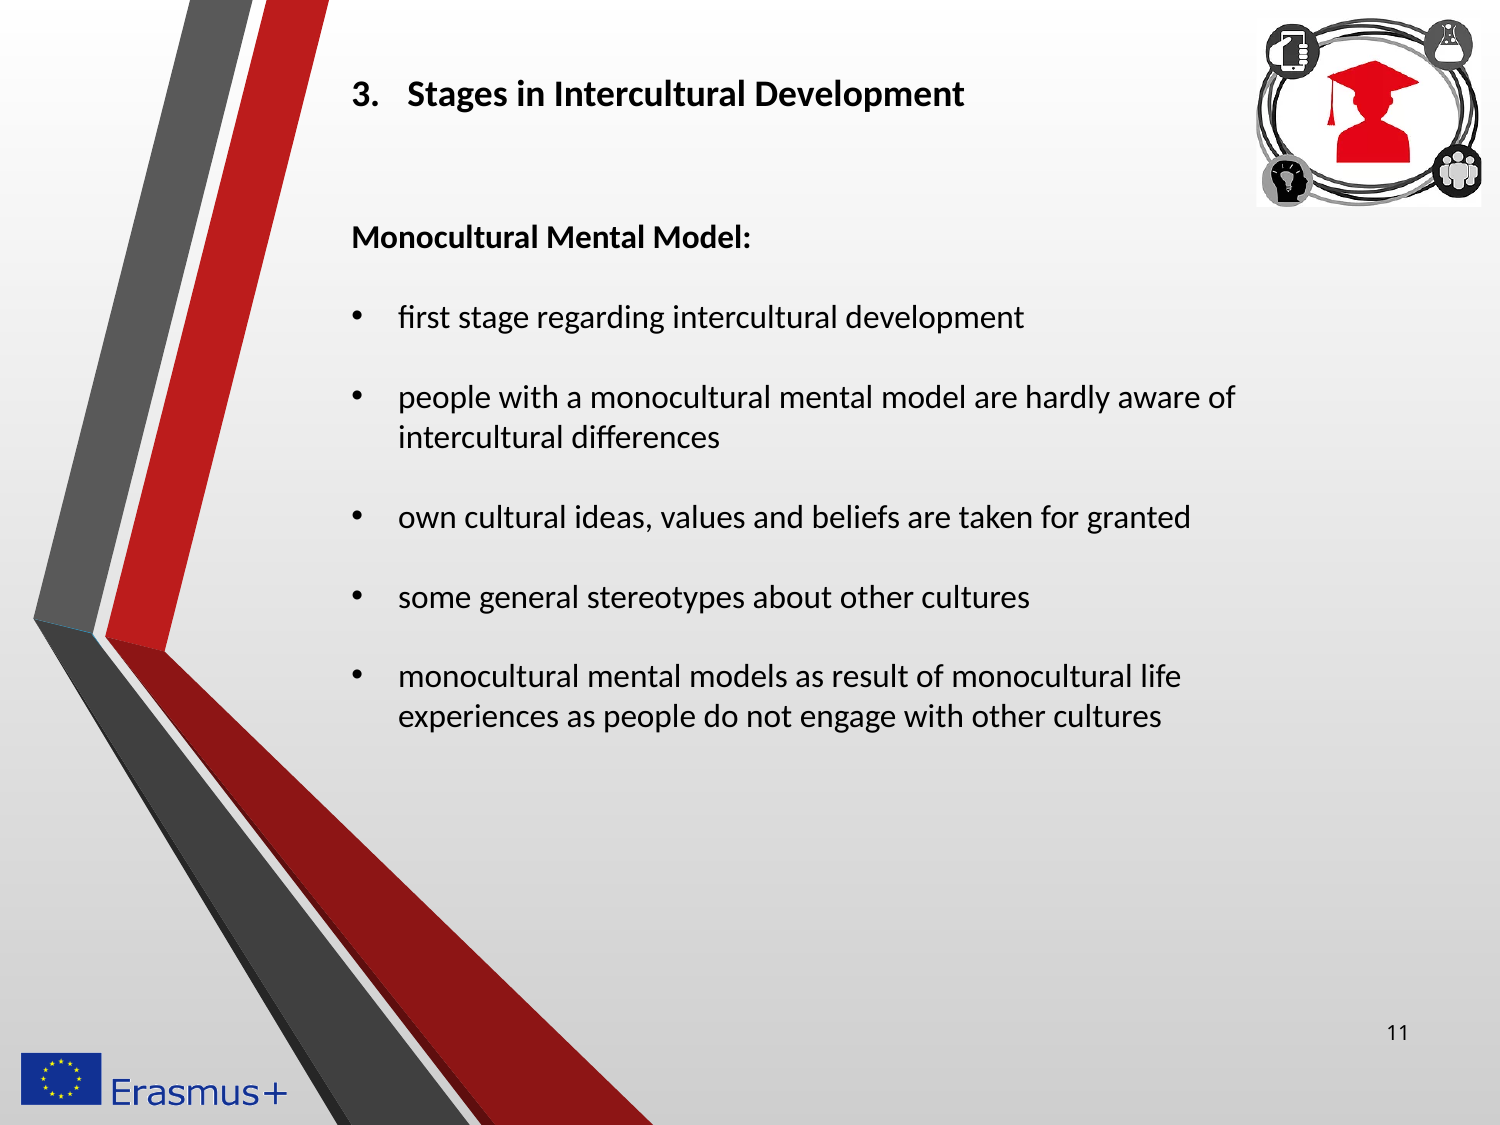

Stages in Intercultural Development
Monocultural Mental Model:
first stage regarding intercultural development
people with a monocultural mental model are hardly aware of intercultural differences
own cultural ideas, values and beliefs are taken for granted
some general stereotypes about other cultures
monocultural mental models as result of monocultural life experiences as people do not engage with other cultures